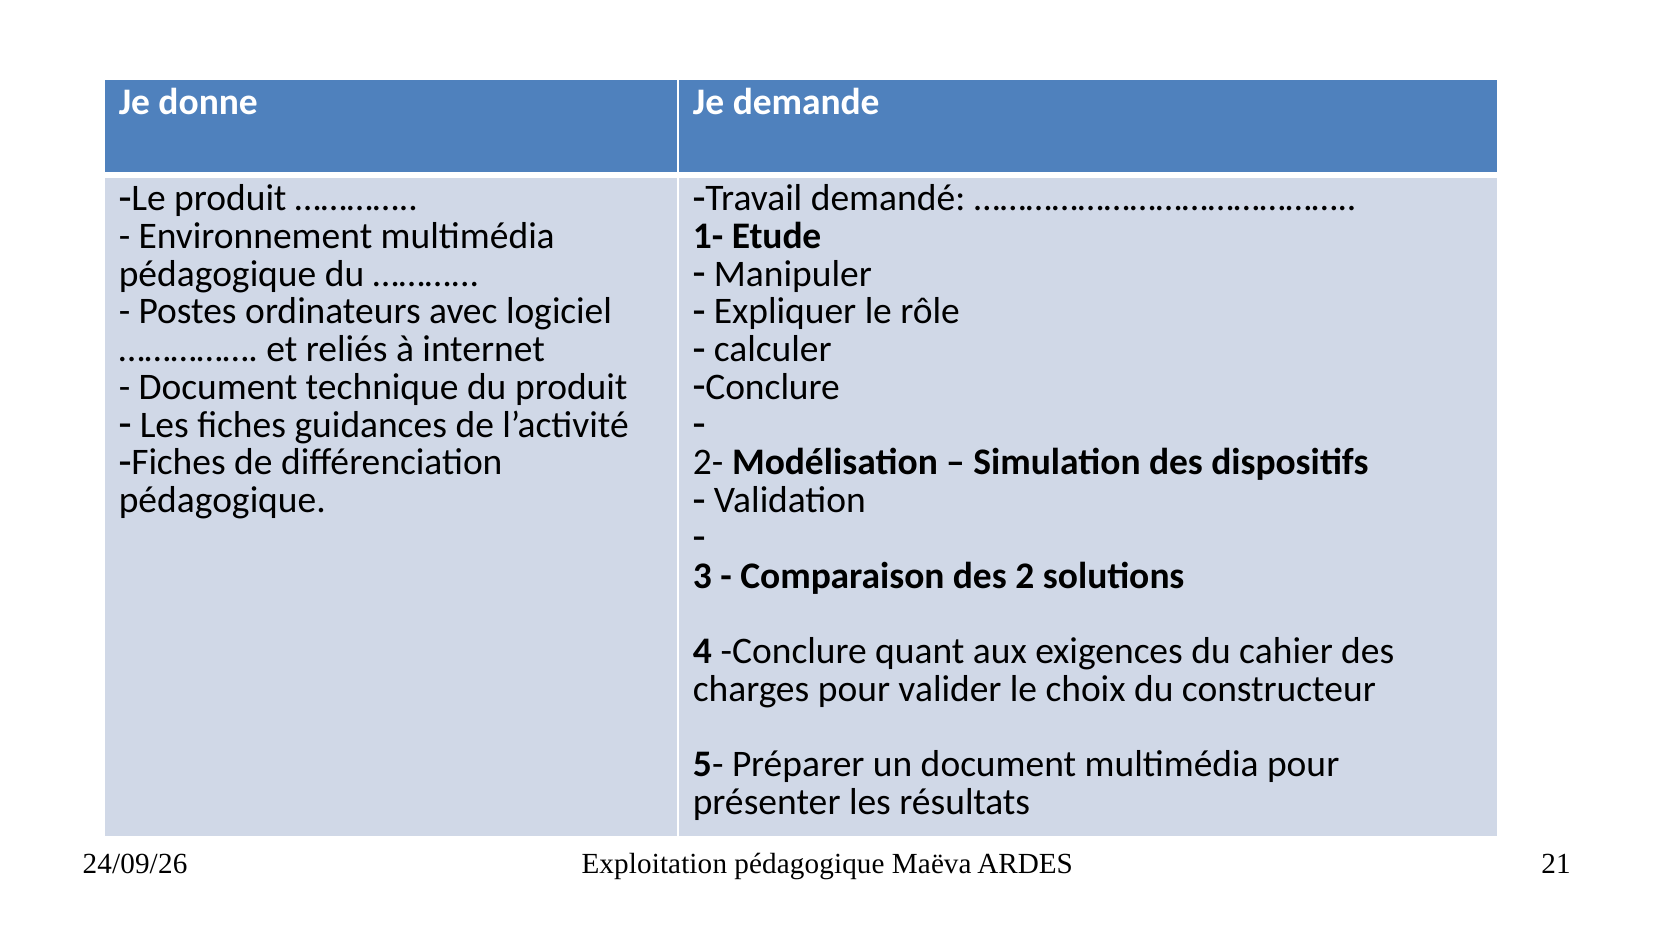

| Je donne | Je demande |
| --- | --- |
| Le produit ………….. - Environnement multimédia pédagogique du ………... - Postes ordinateurs avec logiciel ……………. et reliés à internet - Document technique du produit Les fiches guidances de l’activité Fiches de différenciation pédagogique. | Travail demandé: …………………………………….. 1- Etude Manipuler Expliquer le rôle calculer Conclure 2- Modélisation – Simulation des dispositifs Validation 3 - Comparaison des 2 solutions 4 -Conclure quant aux exigences du cahier des charges pour valider le choix du constructeur 5- Préparer un document multimédia pour présenter les résultats |
Exploitation pédagogique Maëva ARDES
21